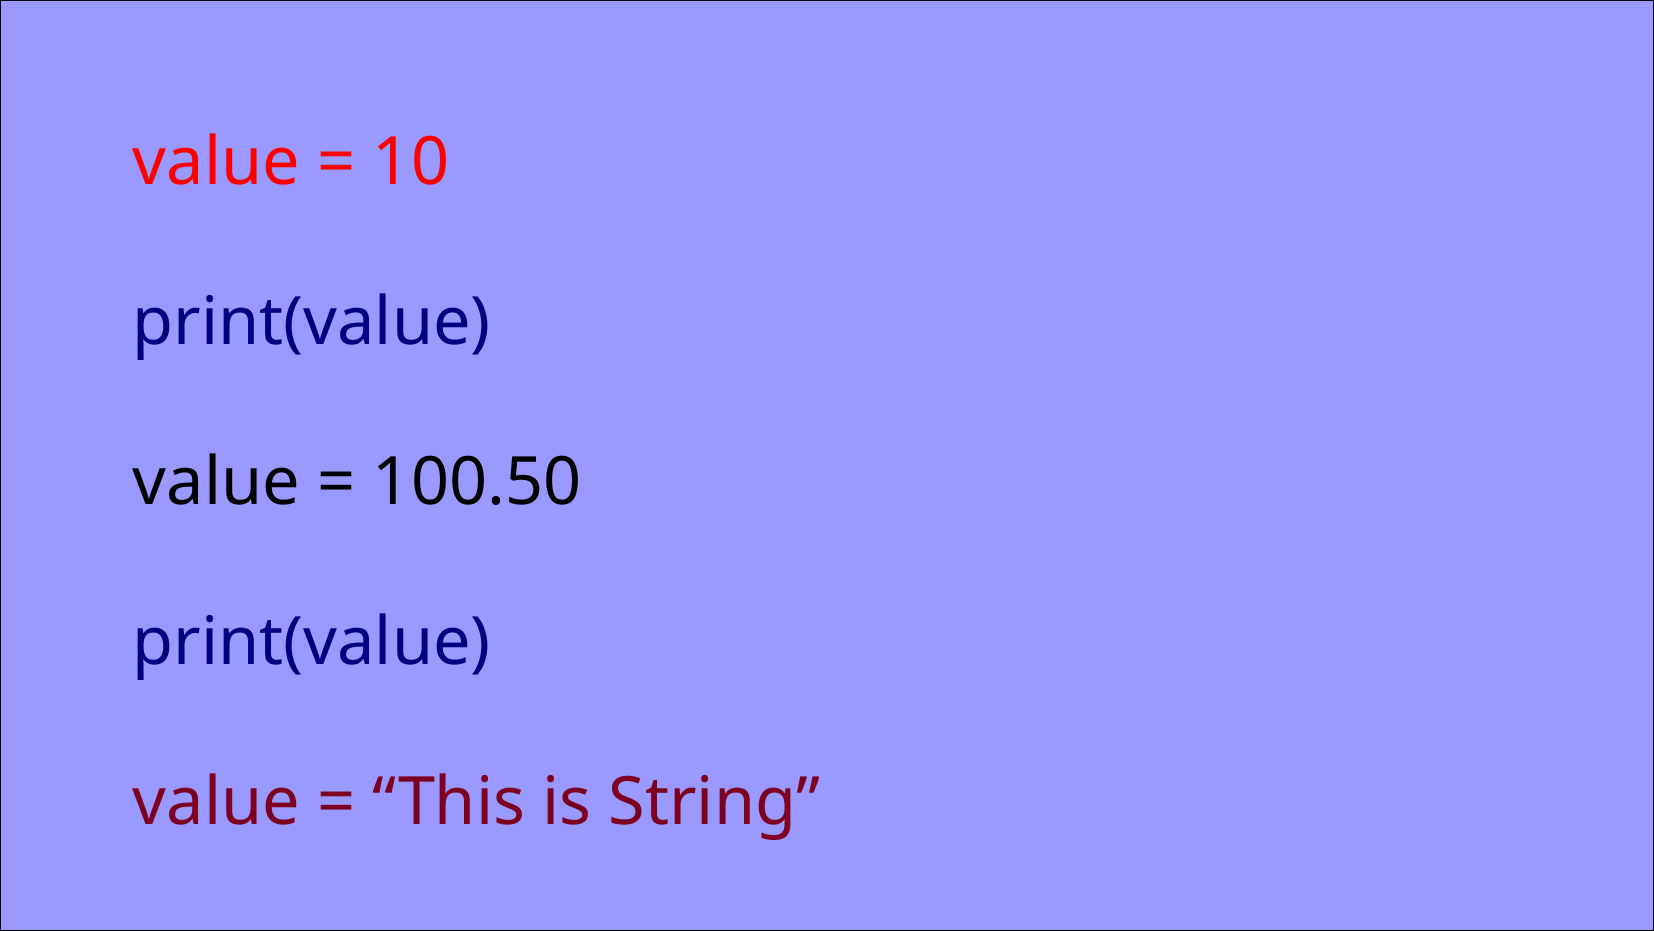

value = 10
print(value)
value = 100.50
print(value)
value = “This is String”
print(value * 3)